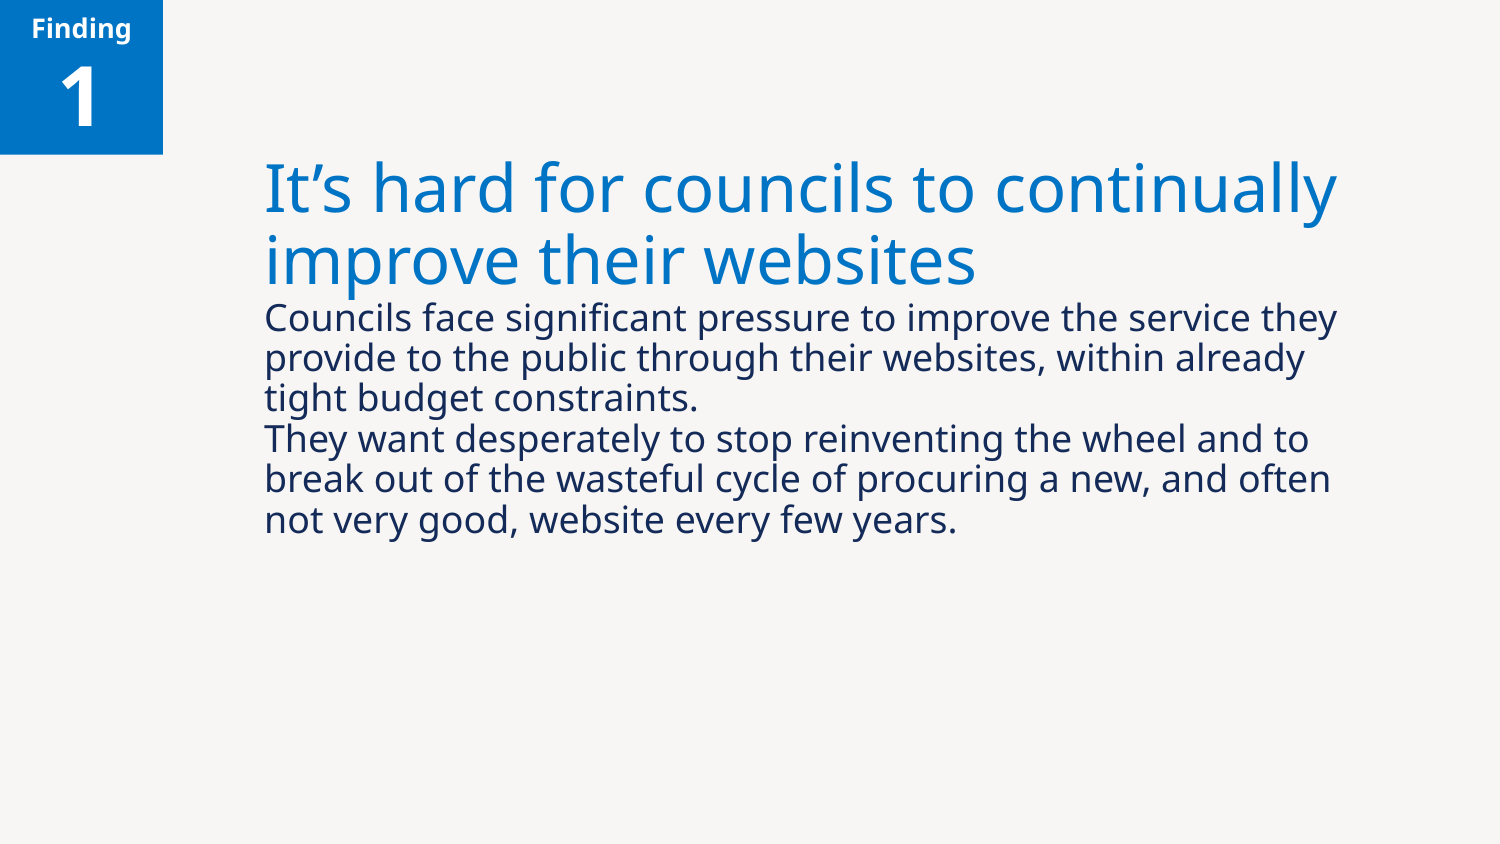

Finding
1
# It’s hard for councils to continually improve their websites Councils face significant pressure to improve the service they provide to the public through their websites, within already tight budget constraints. They want desperately to stop reinventing the wheel and to break out of the wasteful cycle of procuring a new, and often not very good, website every few years.